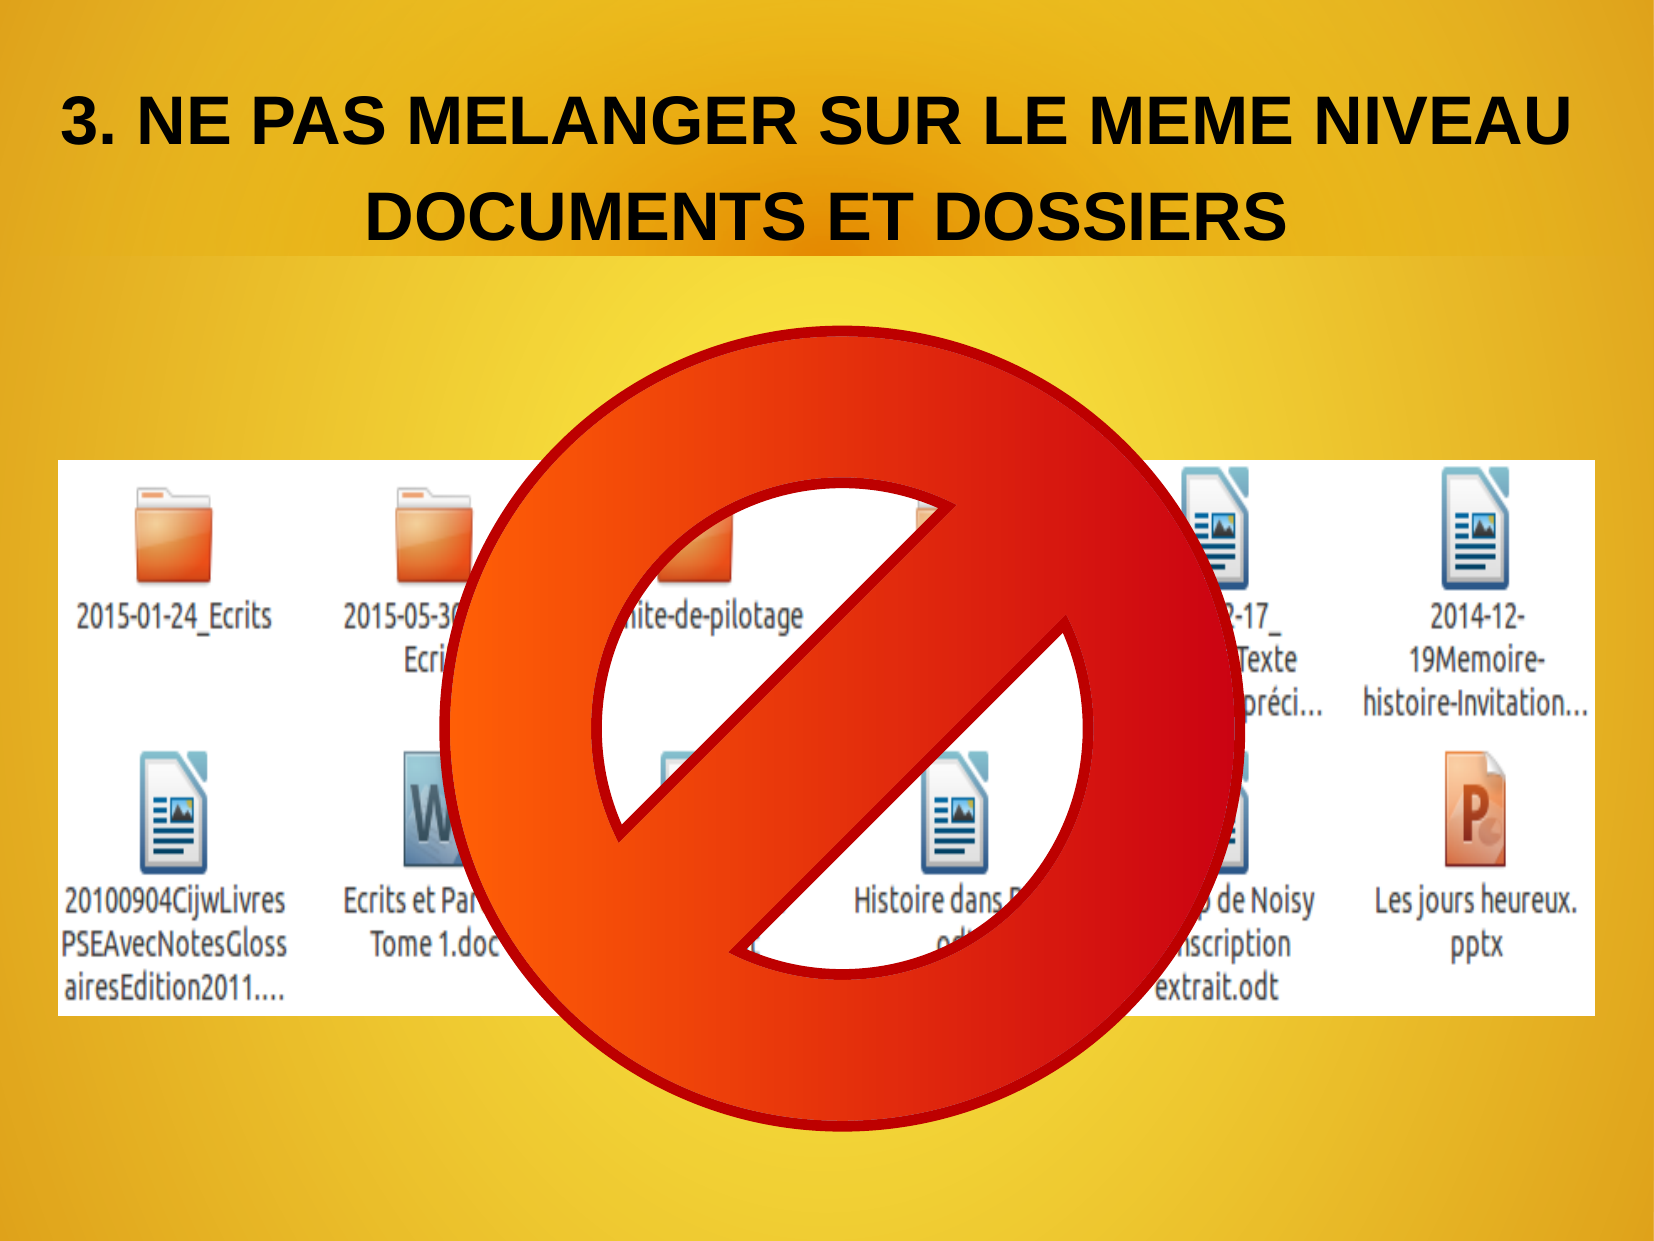

3. NE PAS MELANGER SUR LE MEME NIVEAU
DOCUMENTS ET DOSSIERS